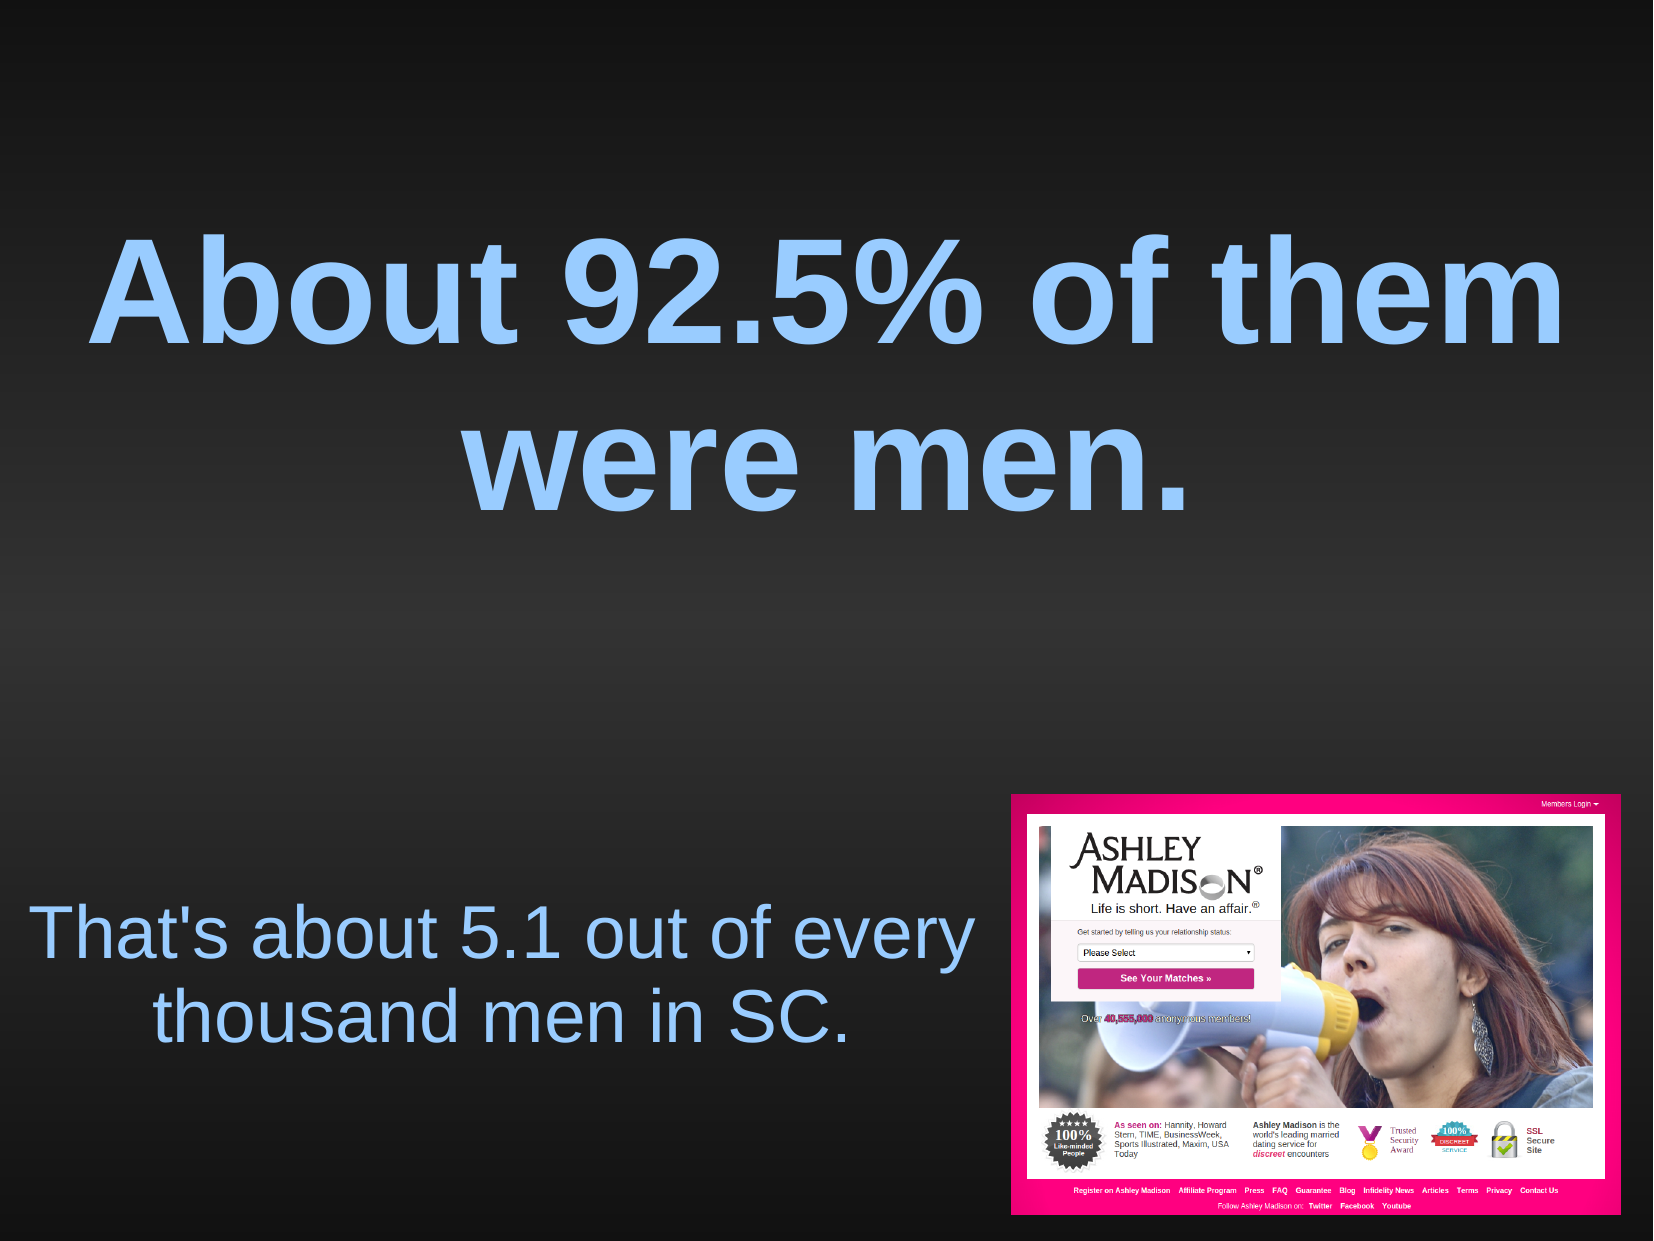

# About 92.5% of them were men.
That's about 5.1 out of every thousand men in SC.